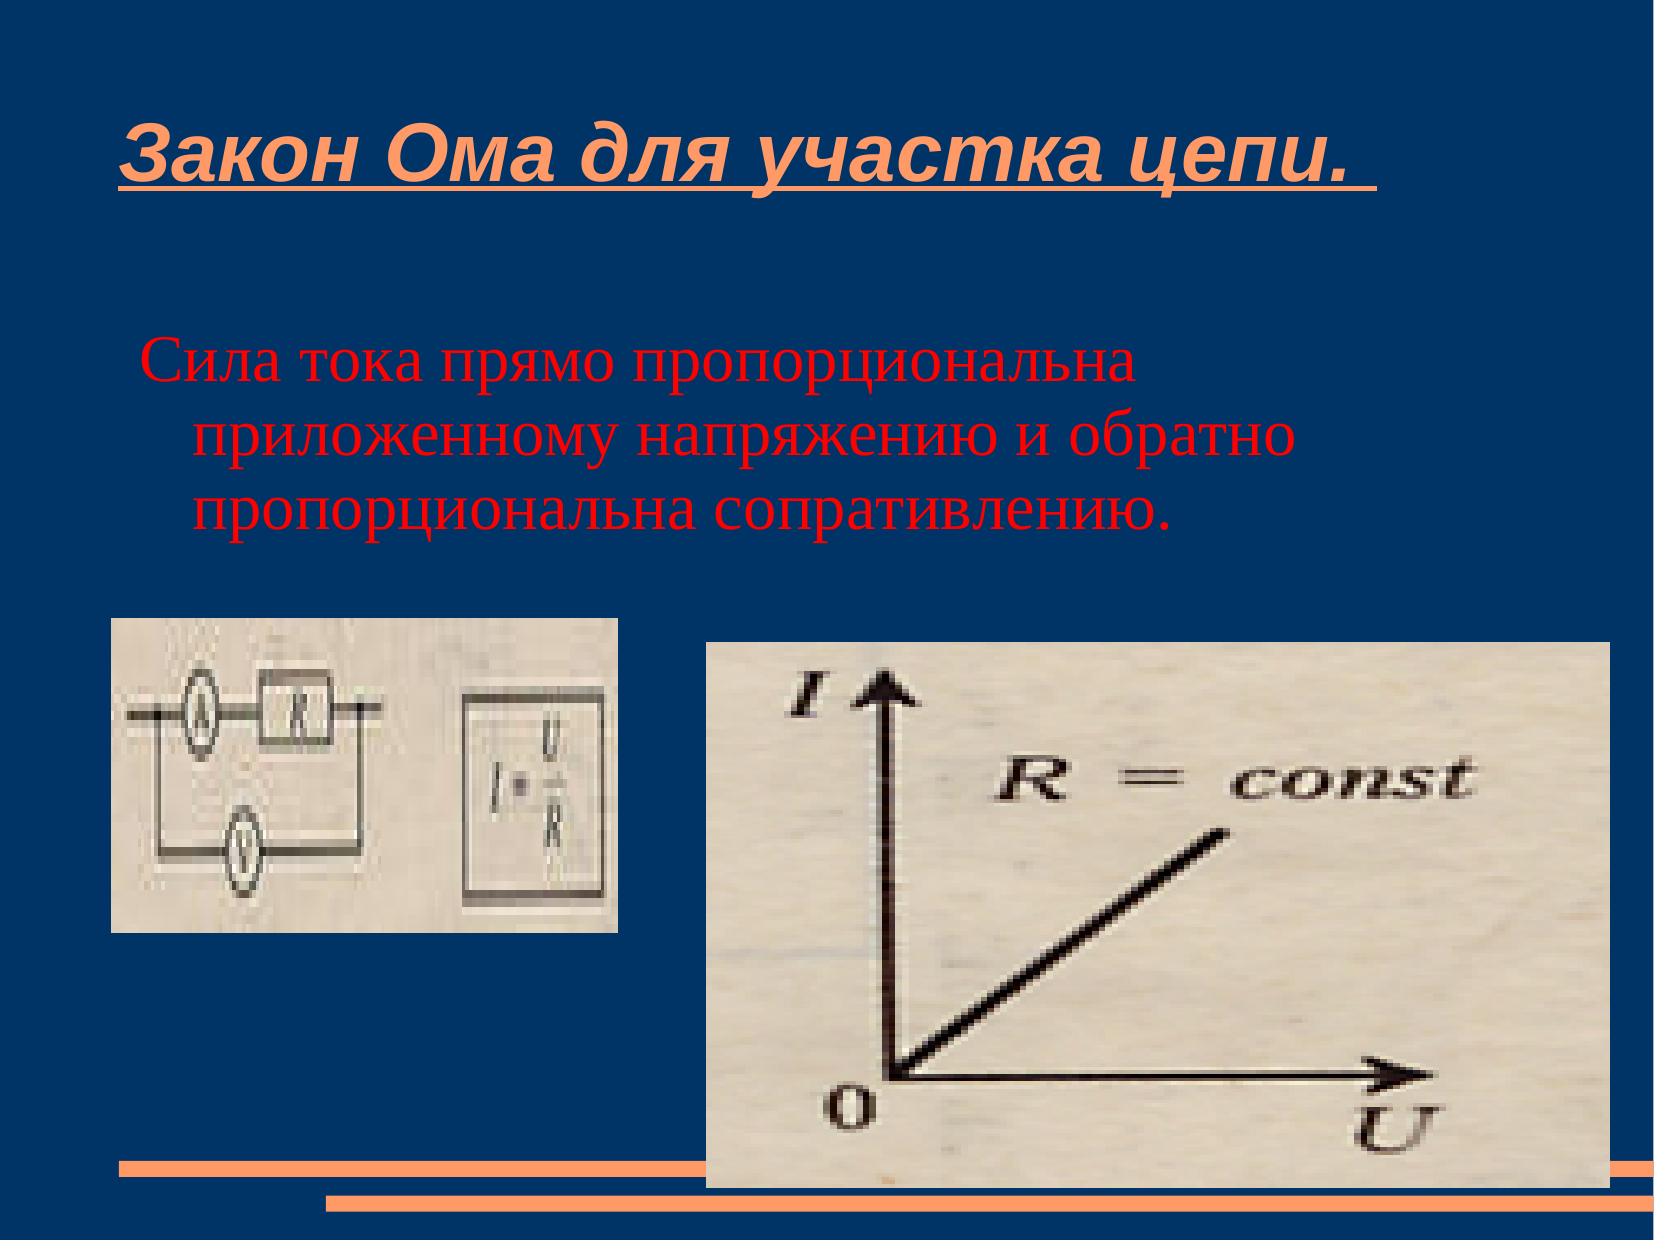

# Закон Ома для участка цепи.
Сила тока прямо пропорциональна приложенному напряжению и обратно пропорциональна сопративлению.